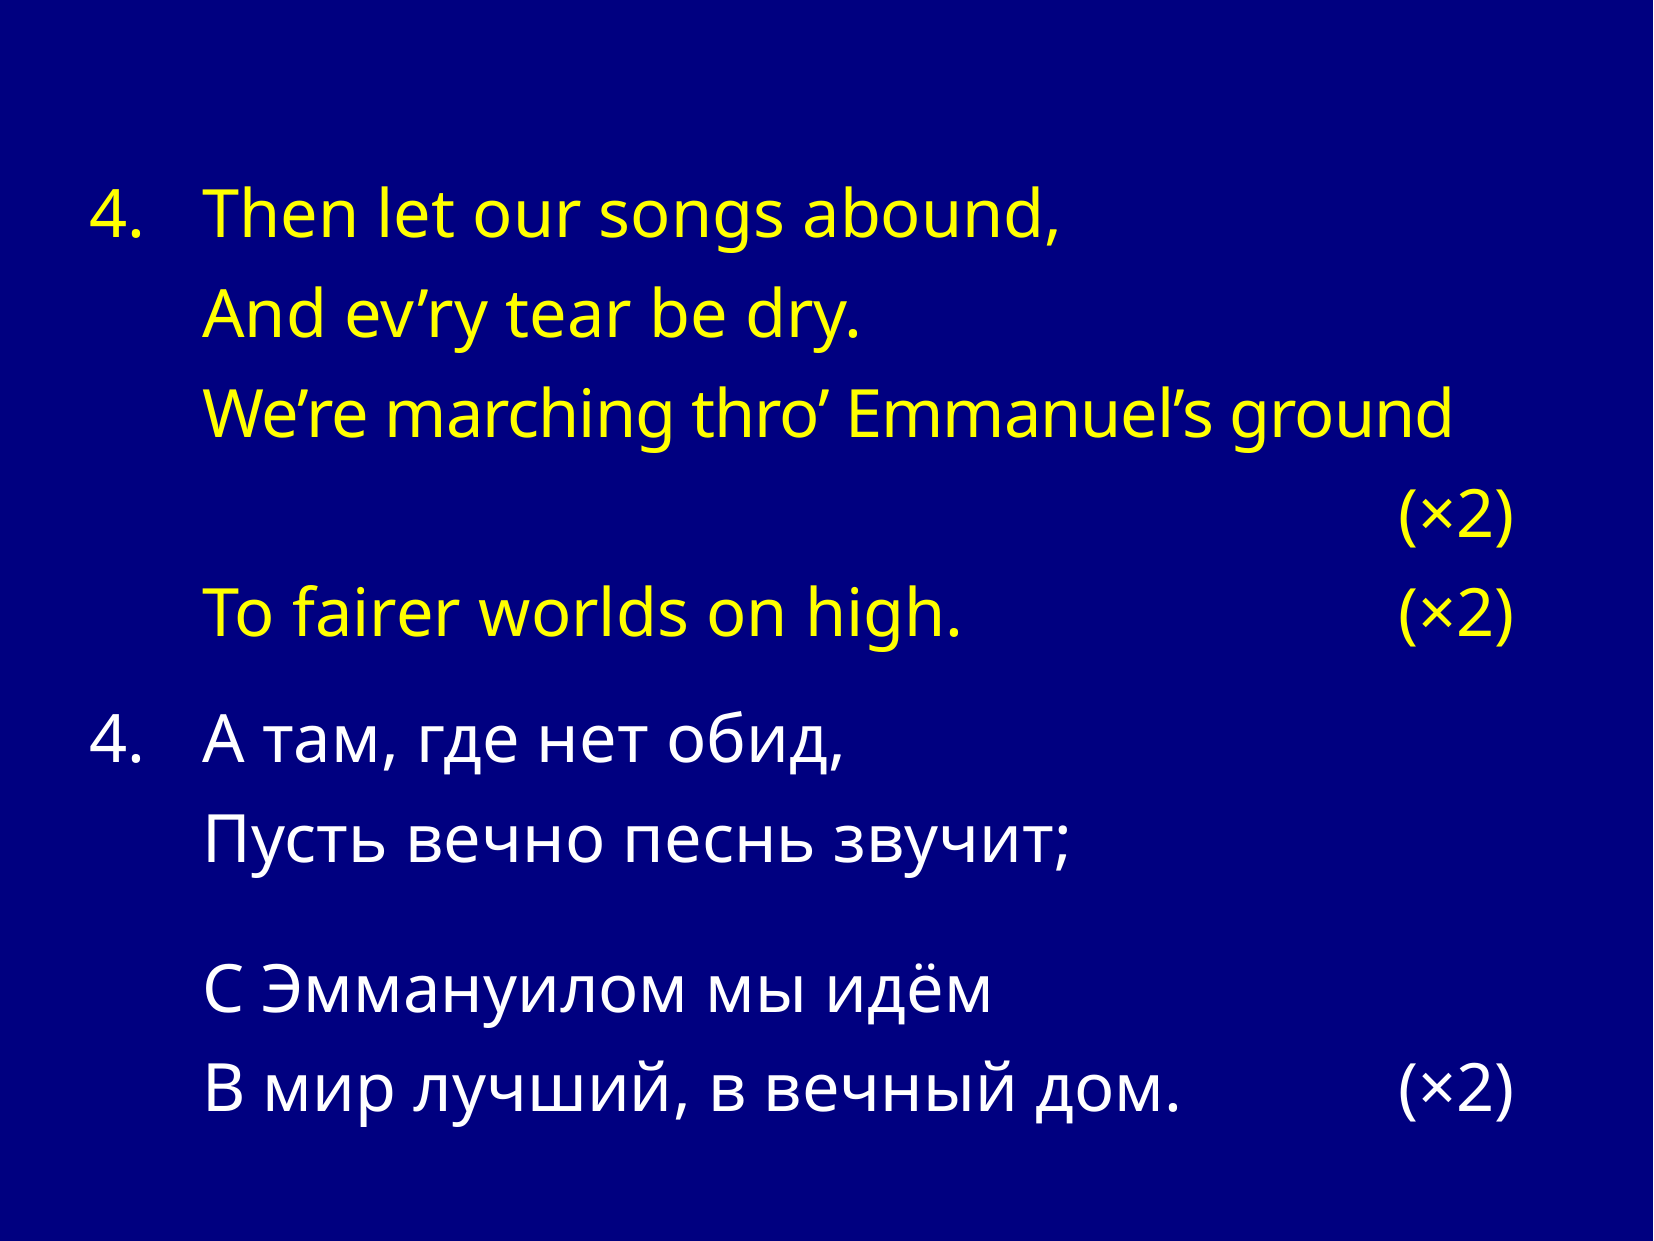

4.	Then let our songs abound,
	And ev’ry tear be dry.
	We’re marching thro’ Emmanuel’s ground
			(×2)
	To fairer worlds on high.	(×2)
4.	А там, где нет обид,
	Пусть вечно песнь звучит;
	С Эммануилом мы идём
	В мир лучший, в вечный дом.	(×2)